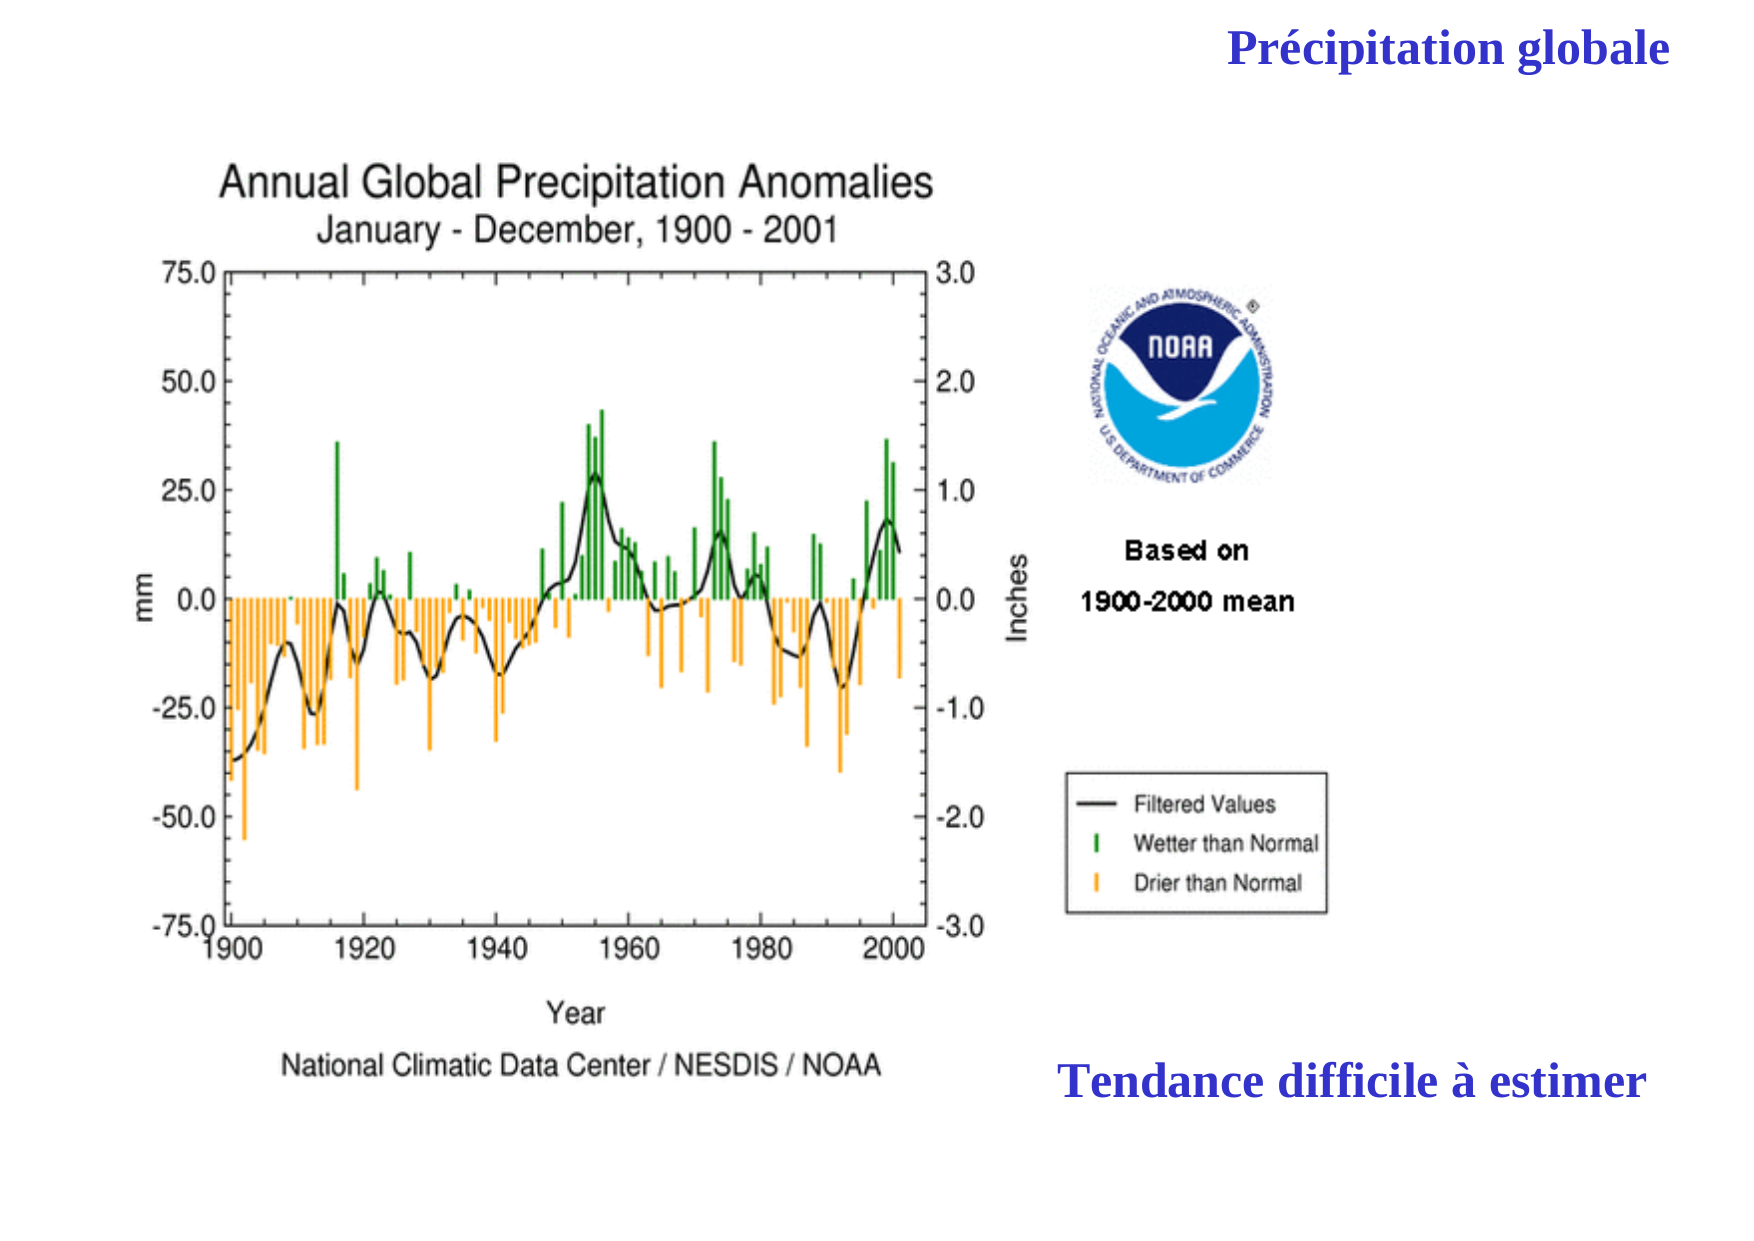

Précipitation globale
#
Tendance difficile à estimer